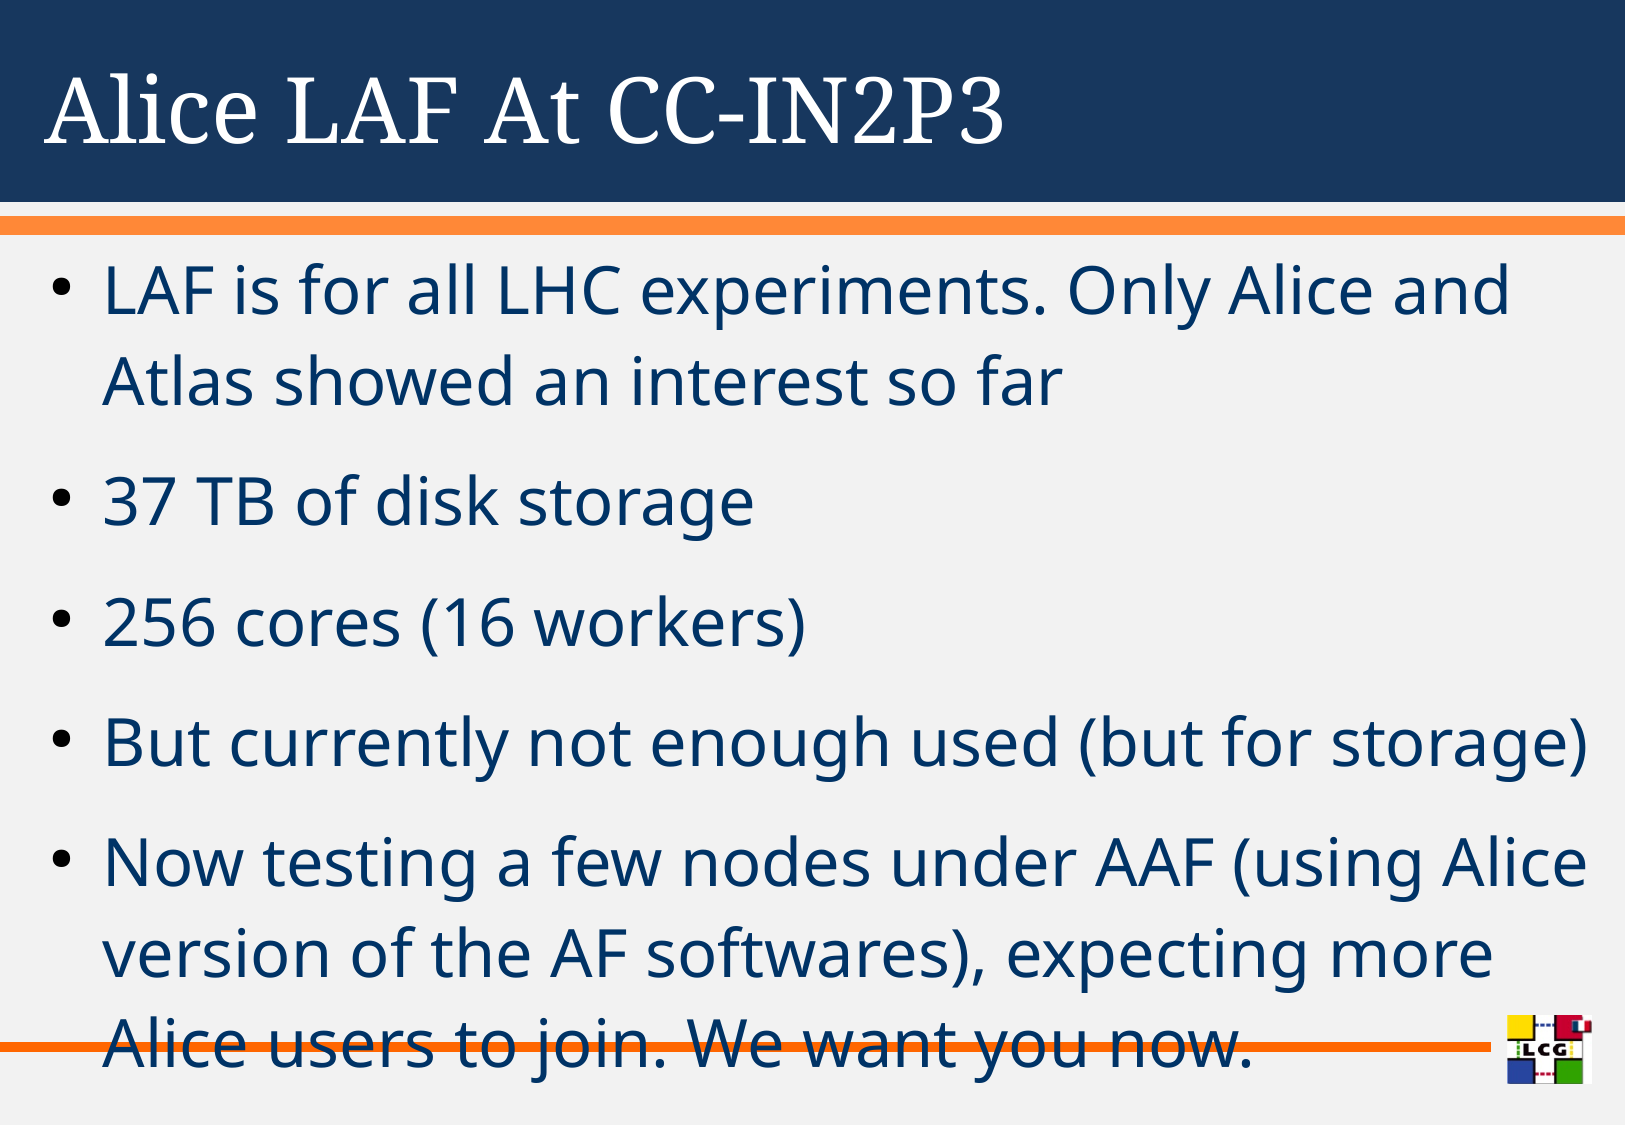

# Alice LAF At CC-IN2P3
LAF is for all LHC experiments. Only Alice and Atlas showed an interest so far
37 TB of disk storage
256 cores (16 workers)
But currently not enough used (but for storage)
Now testing a few nodes under AAF (using Alice version of the AF softwares), expecting more Alice users to join. We want you now.